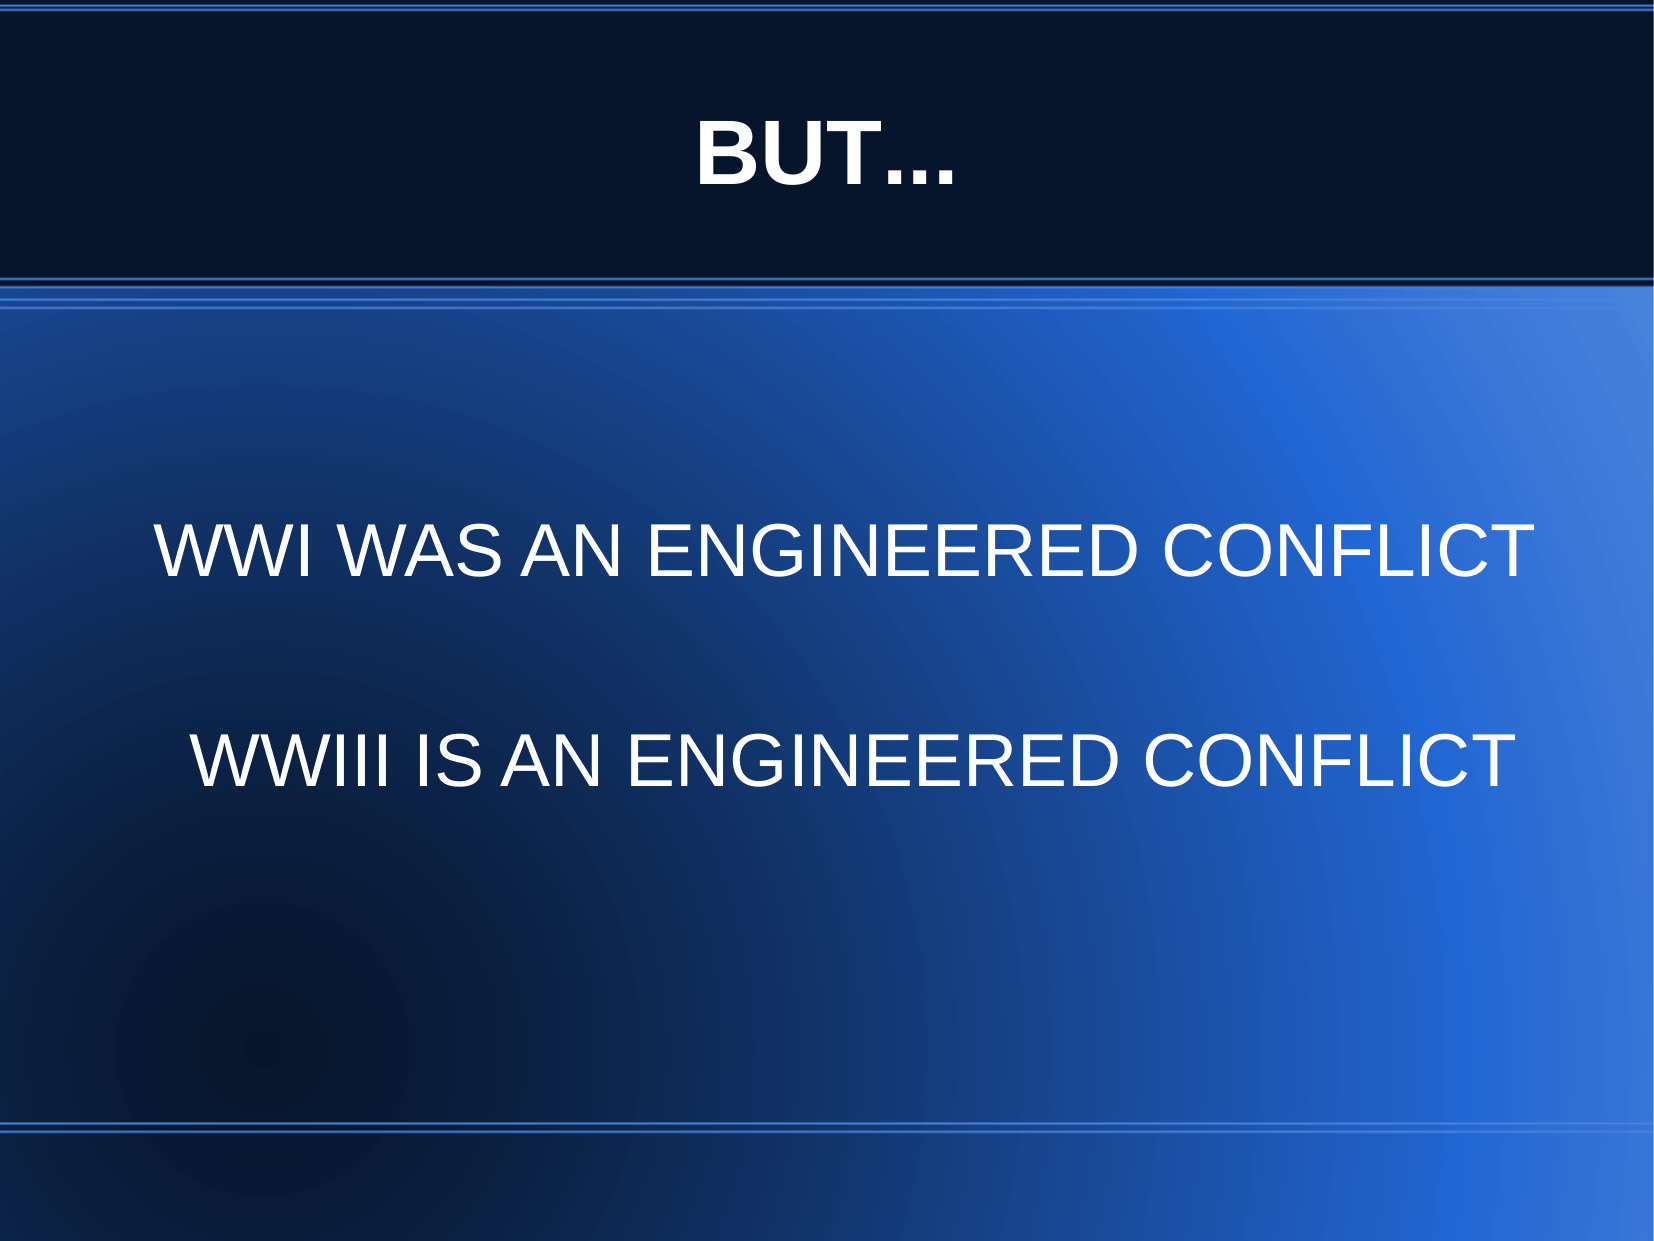

# BUT...
WWI WAS AN ENGINEERED CONFLICT
WWIII IS AN ENGINEERED CONFLICT